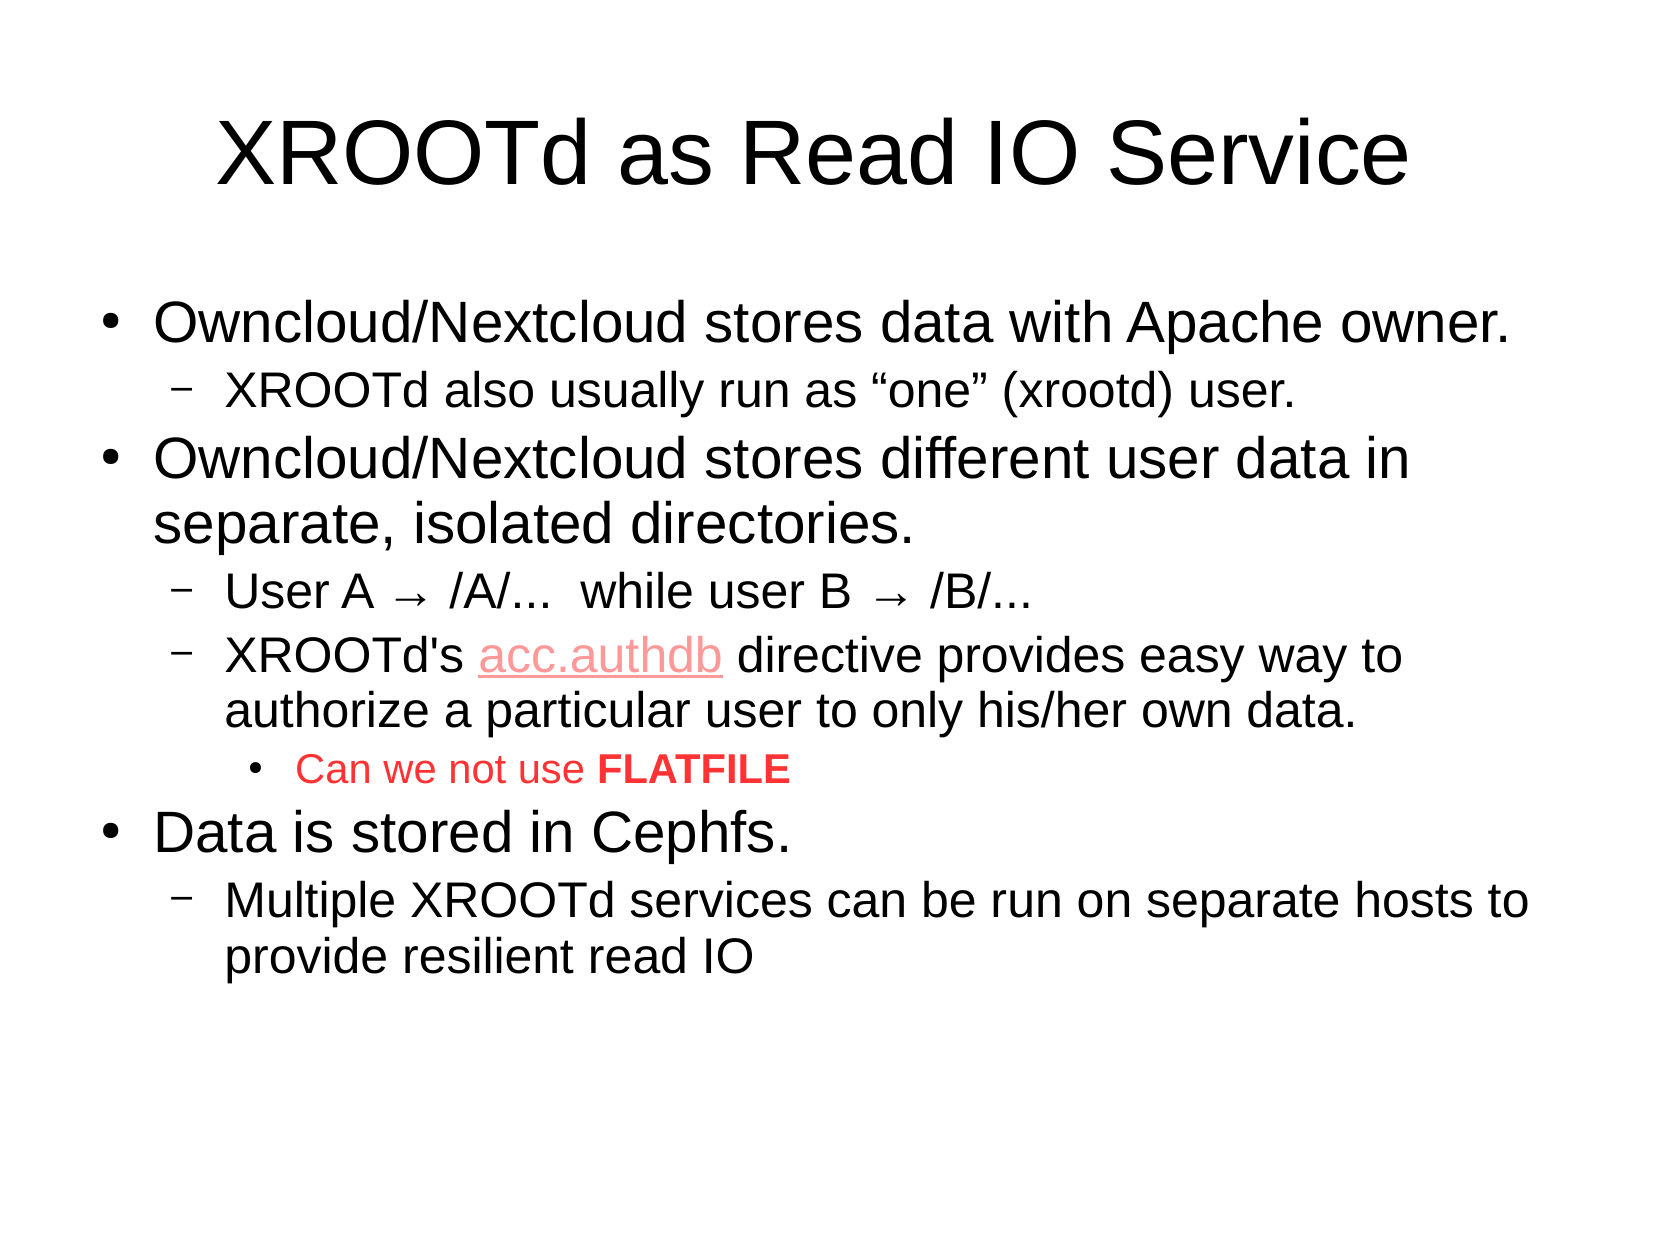

# XROOTd as Read IO Service
Owncloud/Nextcloud stores data with Apache owner.
XROOTd also usually run as “one” (xrootd) user.
Owncloud/Nextcloud stores different user data in separate, isolated directories.
User A → /A/... while user B → /B/...
XROOTd's acc.authdb directive provides easy way to authorize a particular user to only his/her own data.
Can we not use FLATFILE
Data is stored in Cephfs.
Multiple XROOTd services can be run on separate hosts to provide resilient read IO